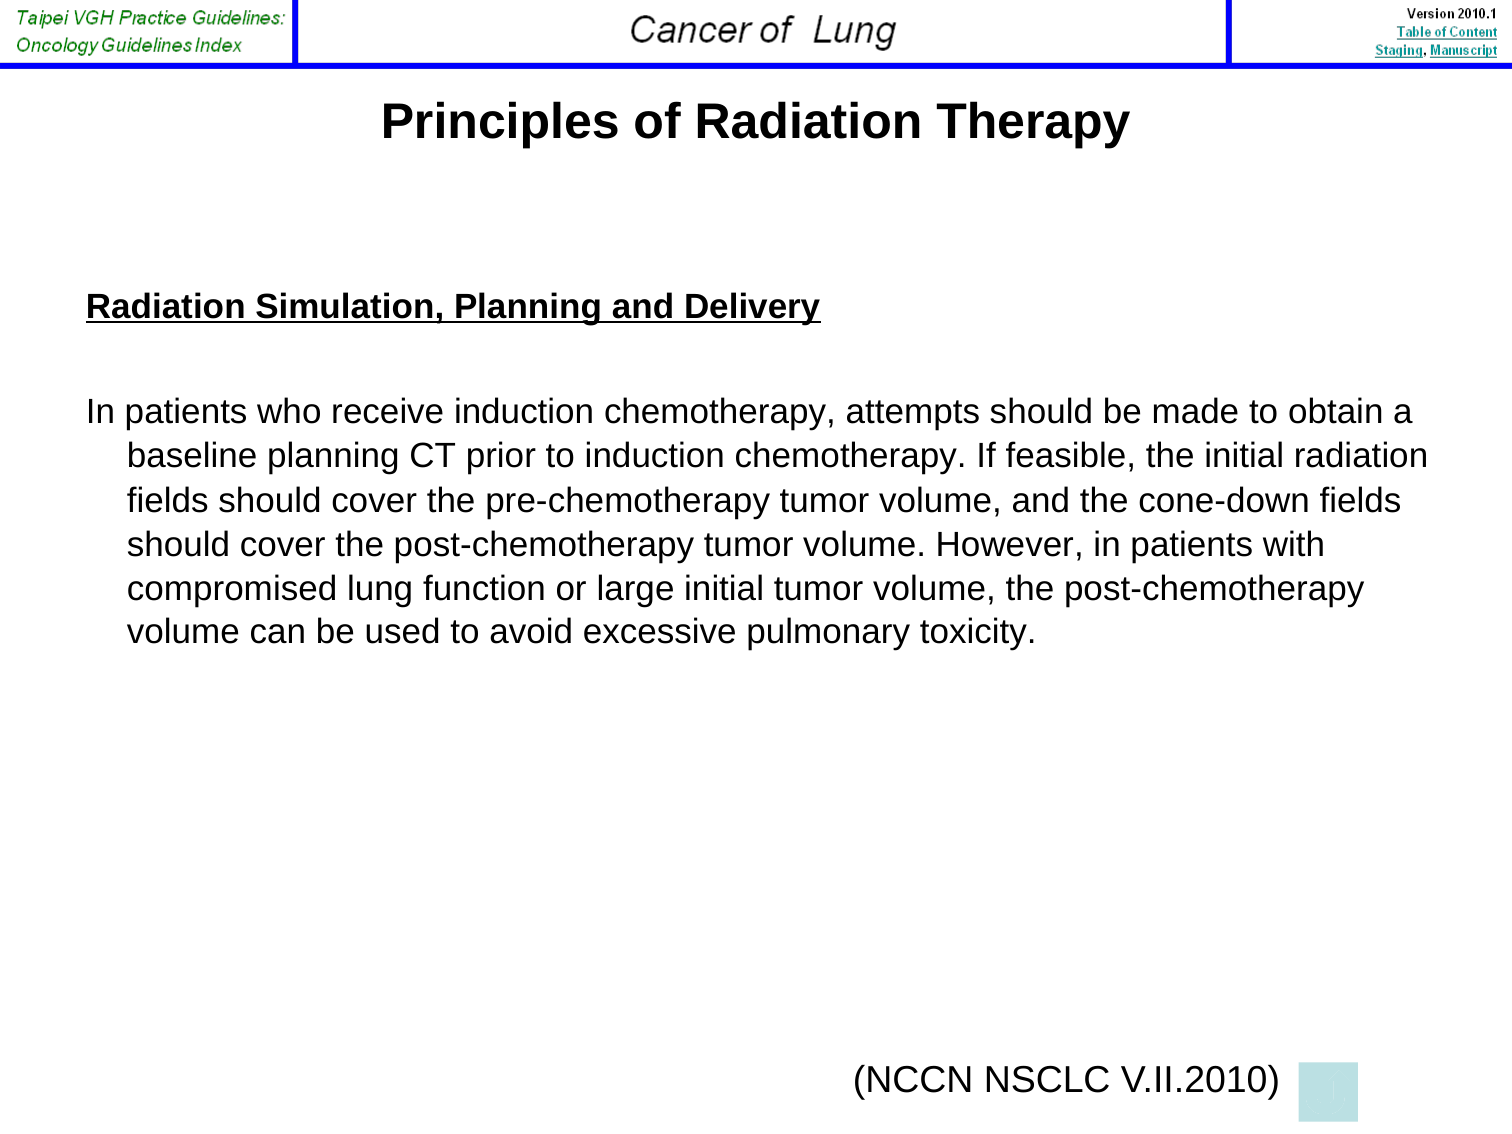

# Principles of Radiation Therapy
Radiation Simulation, Planning and Delivery
In patients who receive induction chemotherapy, attempts should be made to obtain a baseline planning CT prior to induction chemotherapy. If feasible, the initial radiation fields should cover the pre-chemotherapy tumor volume, and the cone-down fields should cover the post-chemotherapy tumor volume. However, in patients with compromised lung function or large initial tumor volume, the post-chemotherapy volume can be used to avoid excessive pulmonary toxicity.
(NCCN NSCLC V.II.2010)